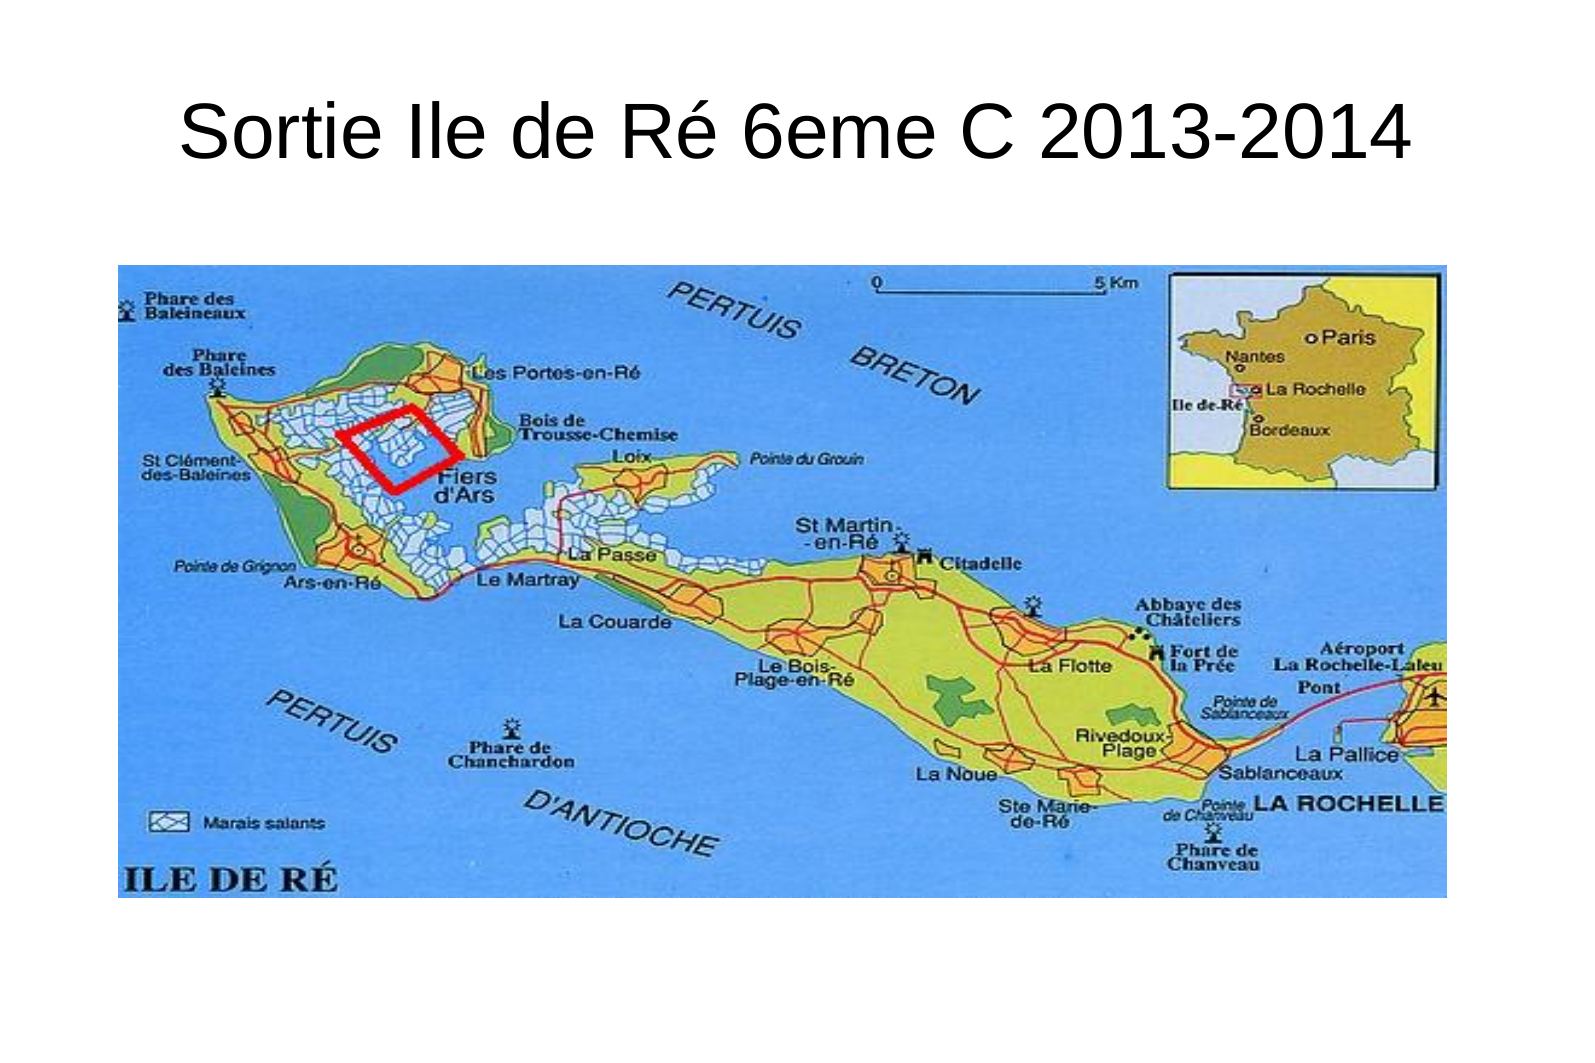

# Sortie Ile de Ré 6eme C 2013-2014